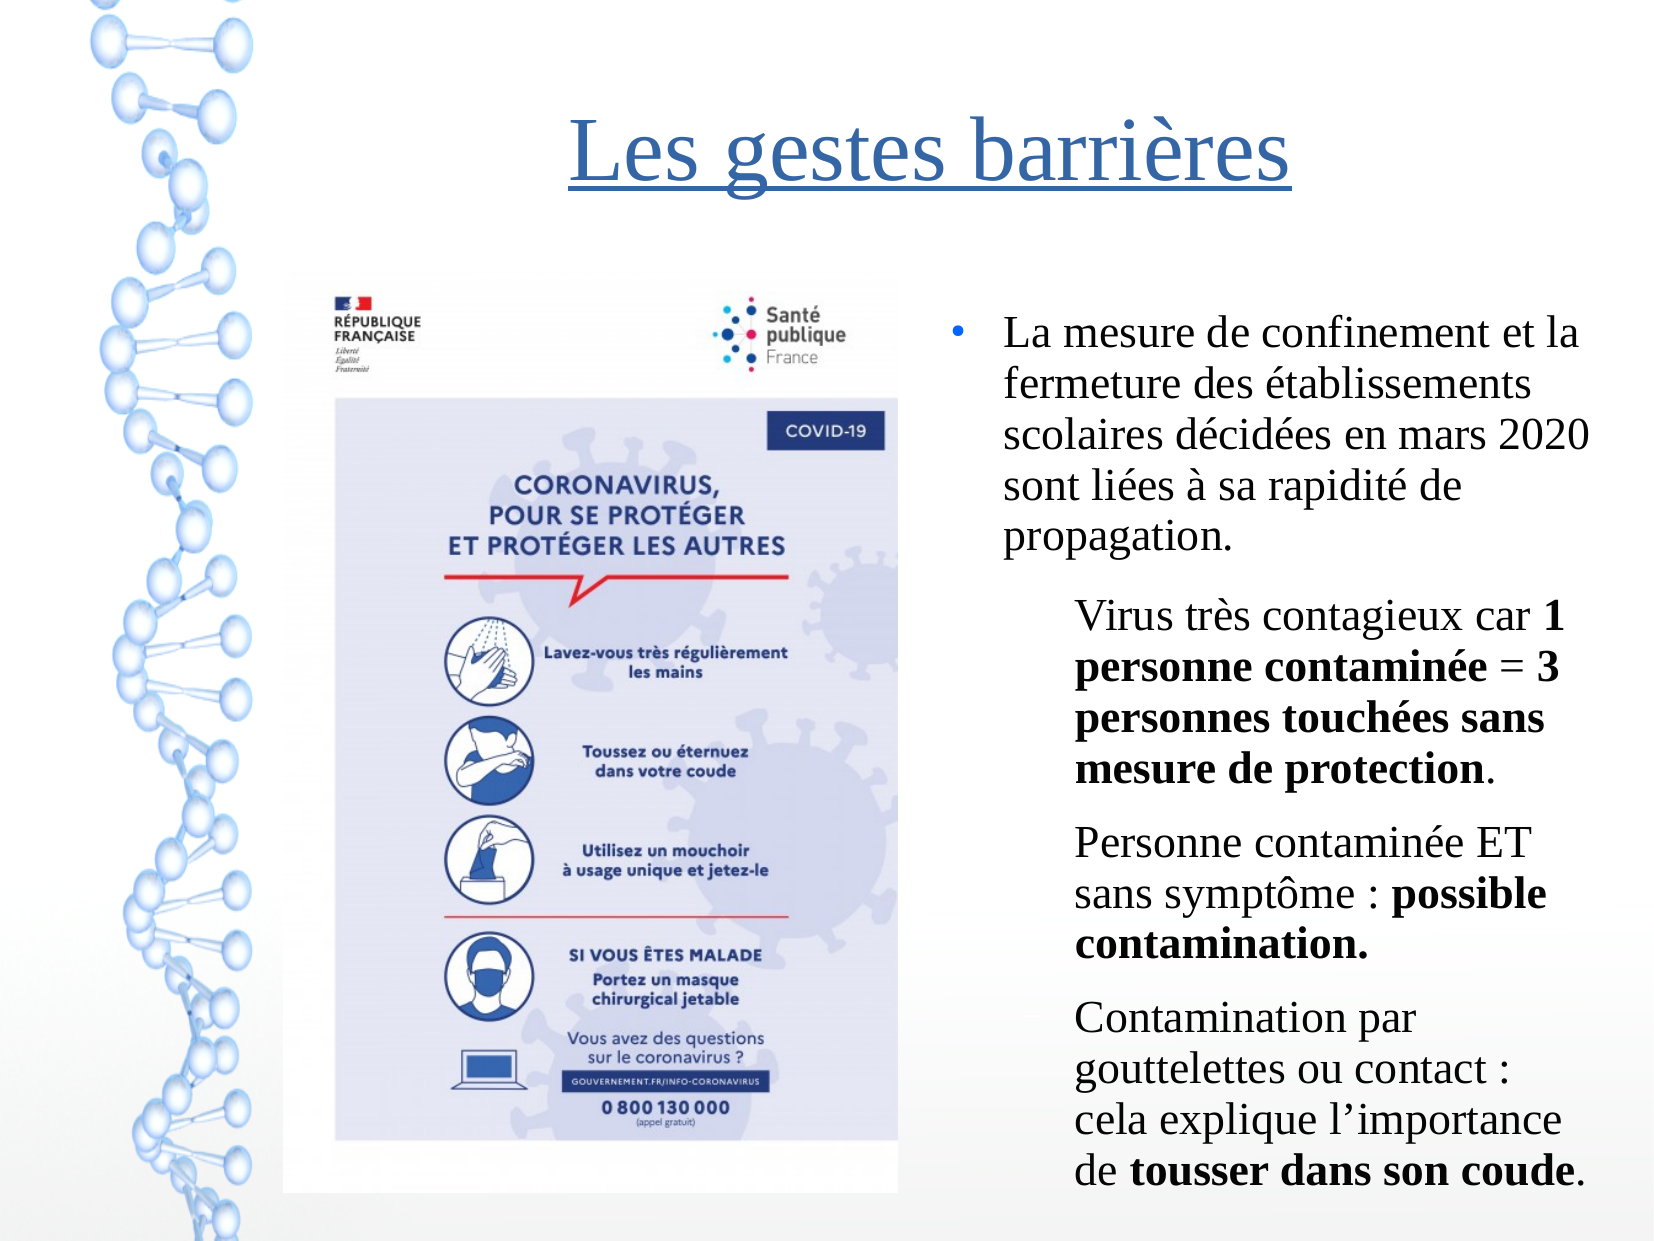

# Les gestes barrières
La mesure de confinement et la fermeture des établissements scolaires décidées en mars 2020 sont liées à sa rapidité de propagation.
Virus très contagieux car 1 personne contaminée = 3 personnes touchées sans mesure de protection.
Personne contaminée ET sans symptôme : possible contamination.
Contamination par gouttelettes ou contact : cela explique l’importance de tousser dans son coude.
=> Le respect des gestes barrières a donc toute son importance.